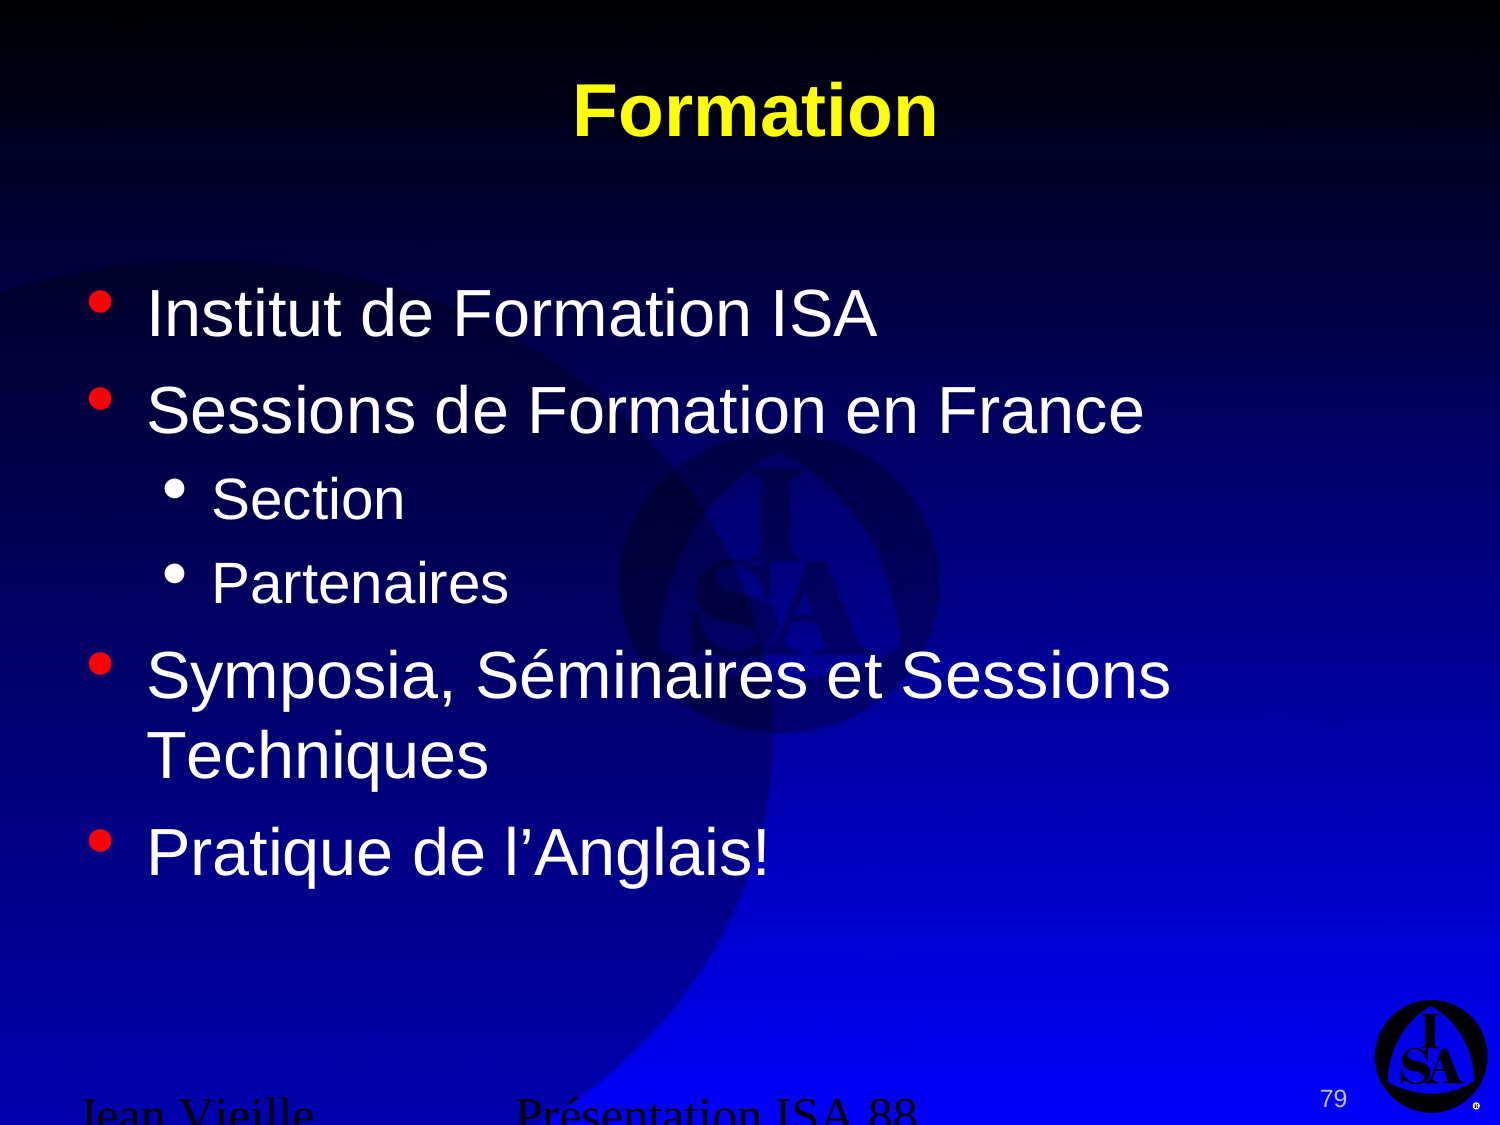

# Formation
Institut de Formation ISA
Sessions de Formation en France
Section
Partenaires
Symposia, Séminaires et Sessions Techniques
Pratique de l’Anglais!